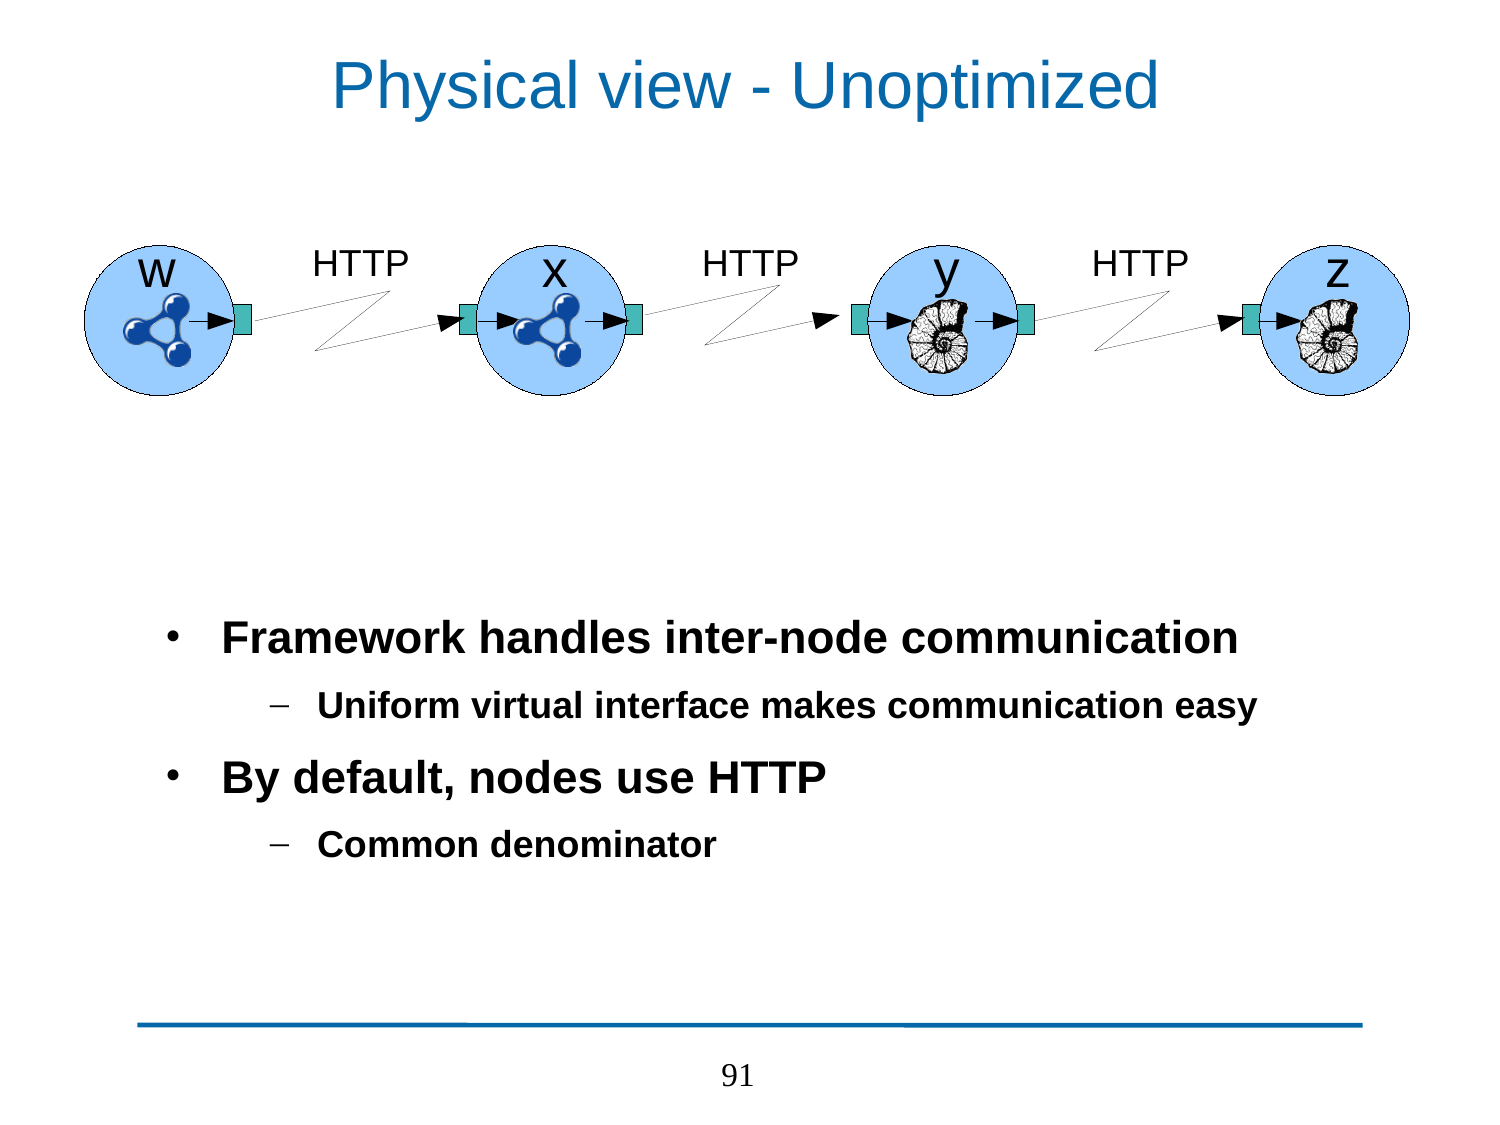

# Physical view - Unoptimized
w
x
y
z
HTTP
HTTP
HTTP
Framework handles inter-node communication
Uniform virtual interface makes communication easy
By default, nodes use HTTP
Common denominator
91